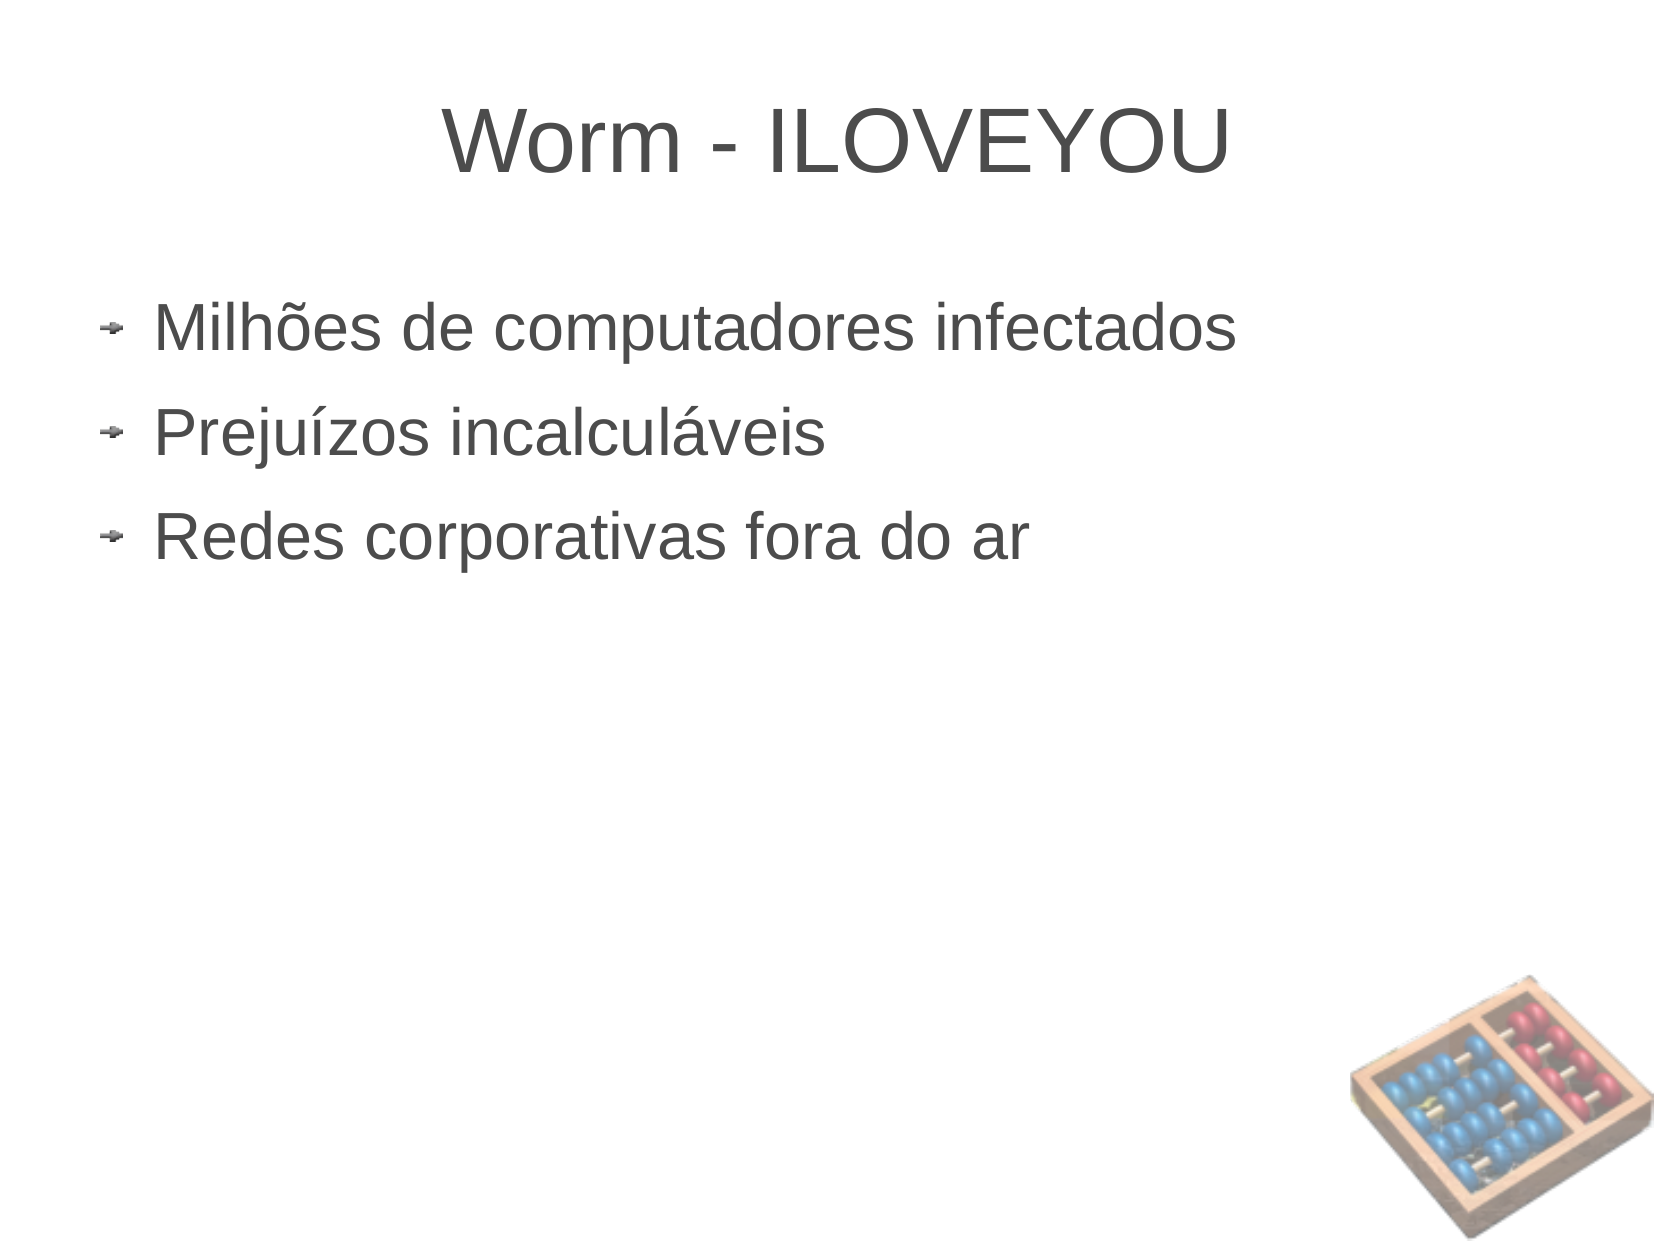

# Worm - ILOVEYOU
Milhões de computadores infectados
Prejuízos incalculáveis
Redes corporativas fora do ar